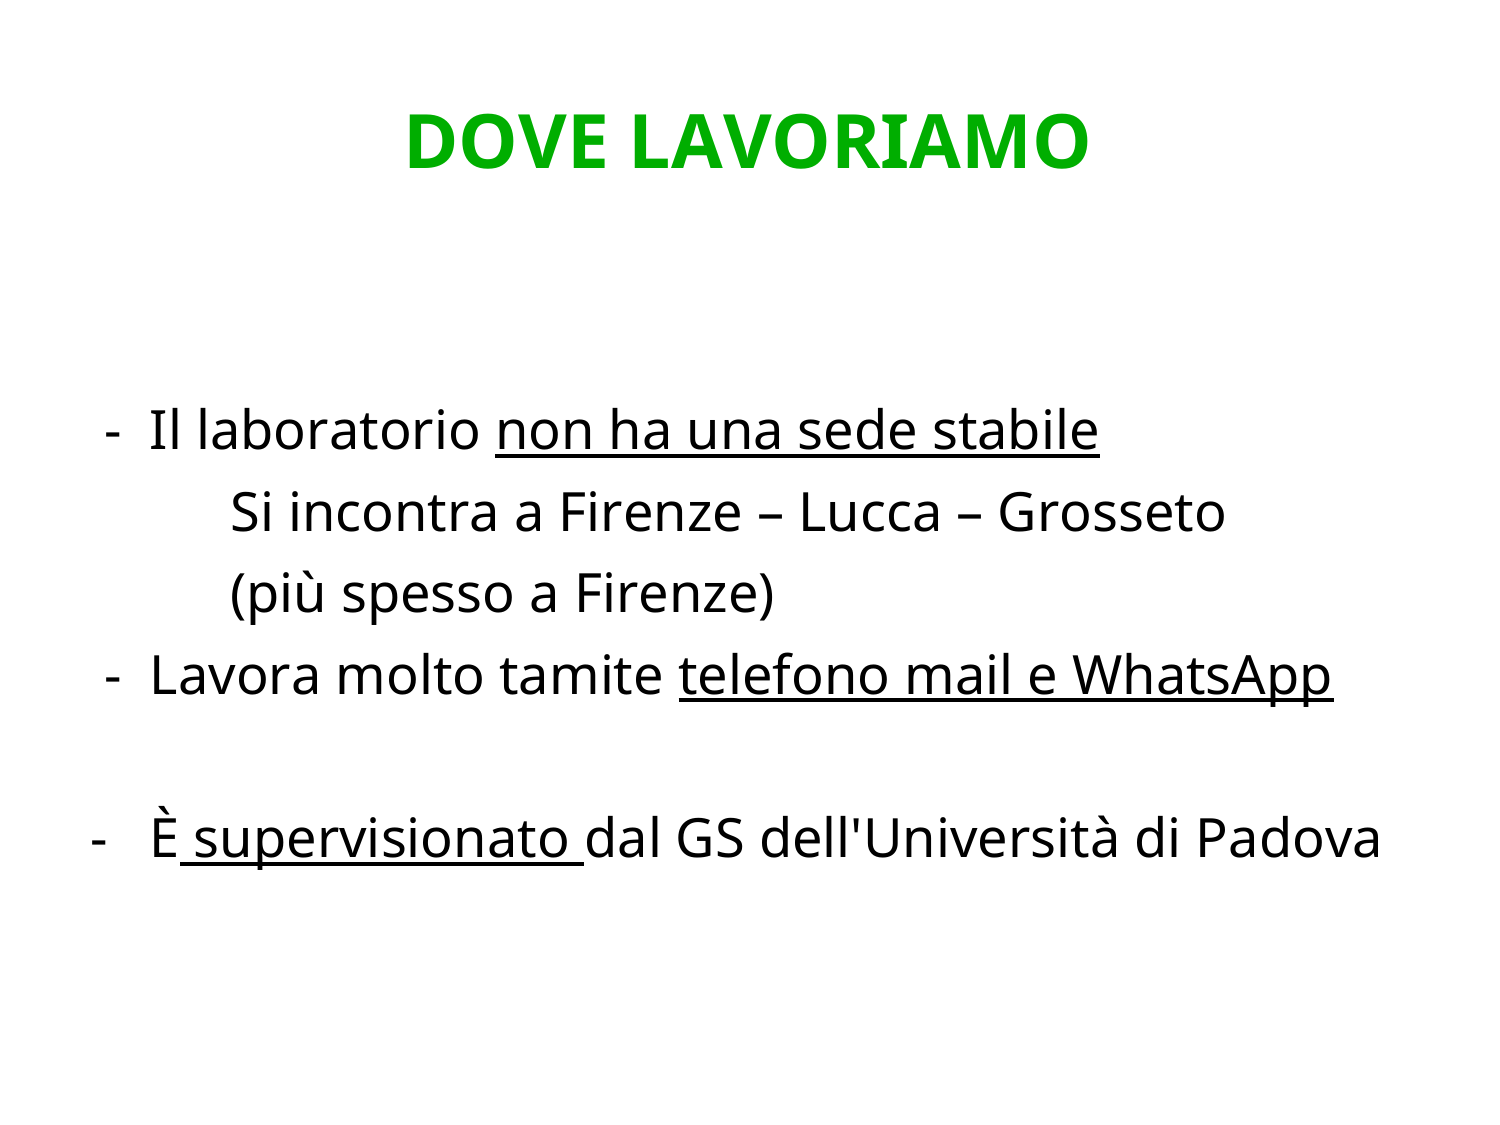

# DOVE LAVORIAMO
 - Il laboratorio non ha una sede stabile
 Si incontra a Firenze – Lucca – Grosseto
 (più spesso a Firenze)
 - Lavora molto tamite telefono mail e WhatsApp
 - È supervisionato dal GS dell'Università di Padova